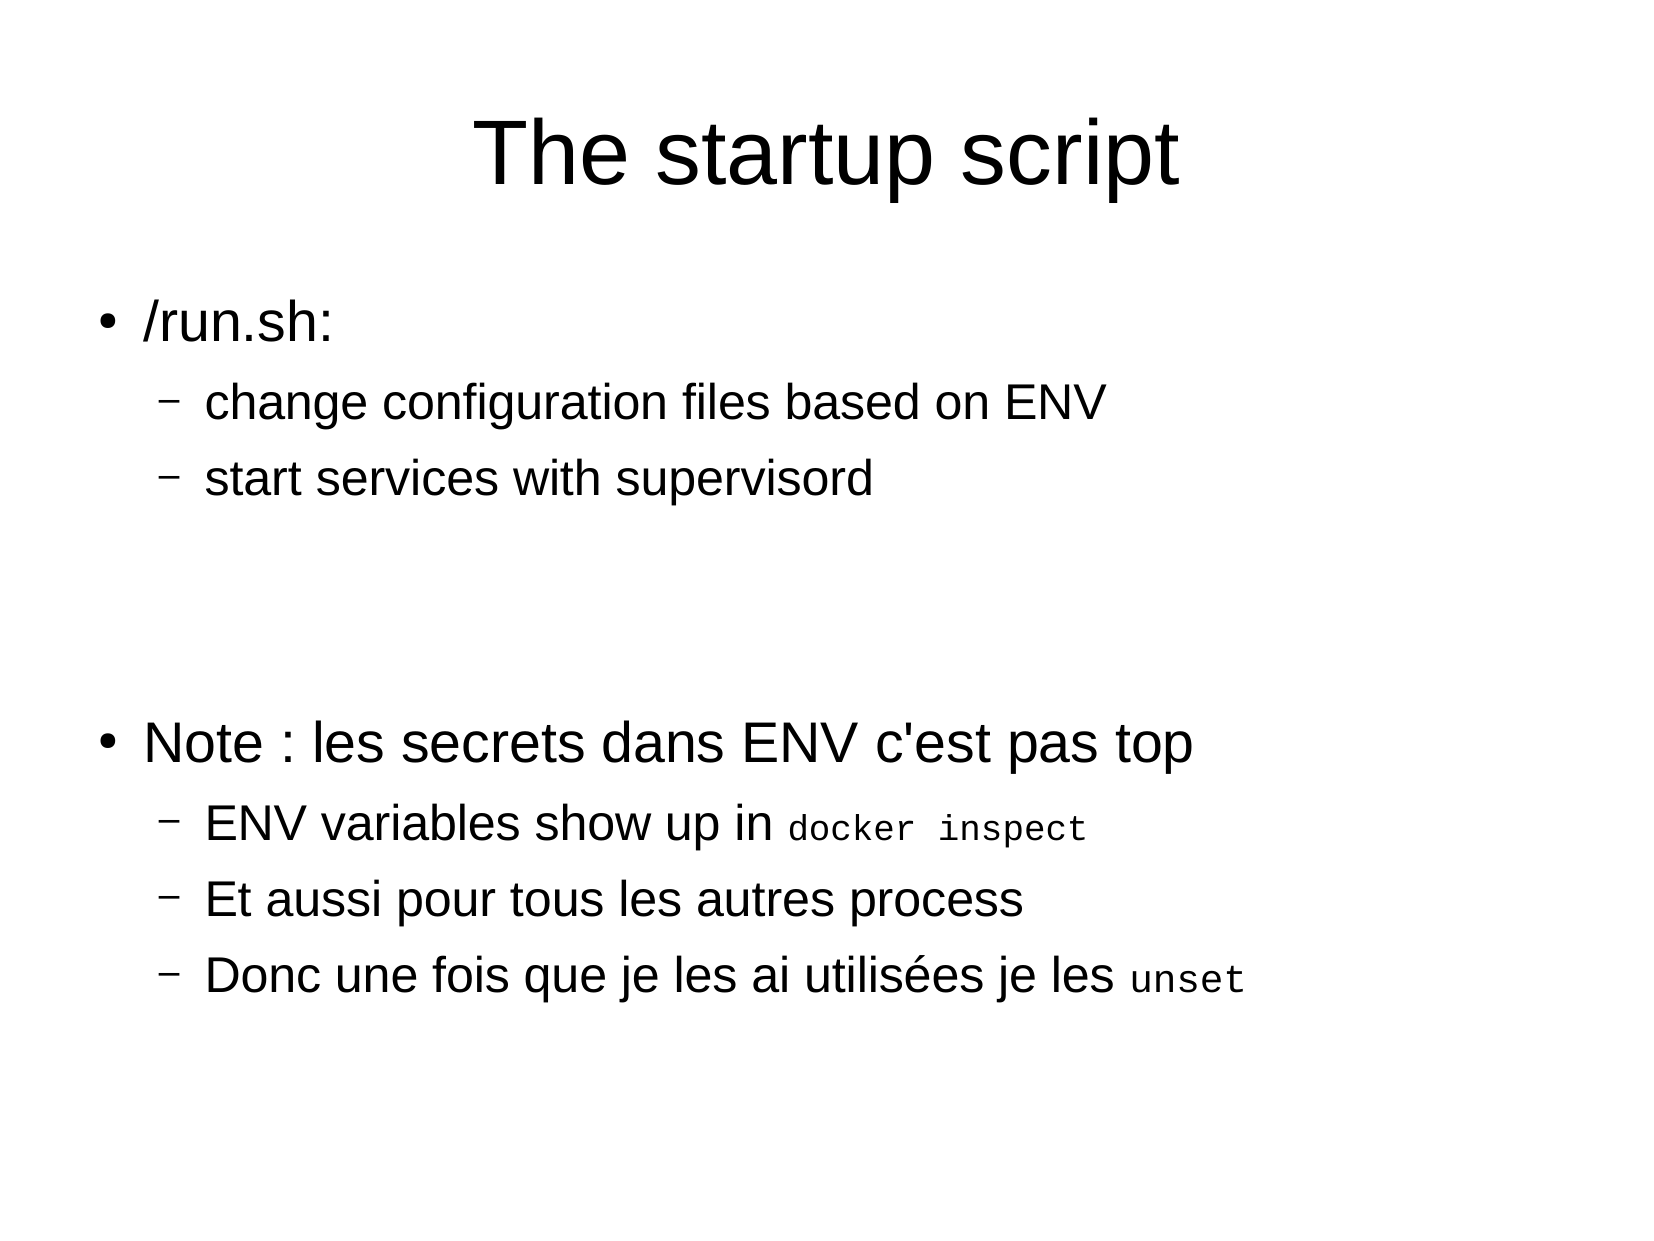

# The startup script
/run.sh:
change configuration files based on ENV
start services with supervisord
Note : les secrets dans ENV c'est pas top
ENV variables show up in docker inspect
Et aussi pour tous les autres process
Donc une fois que je les ai utilisées je les unset